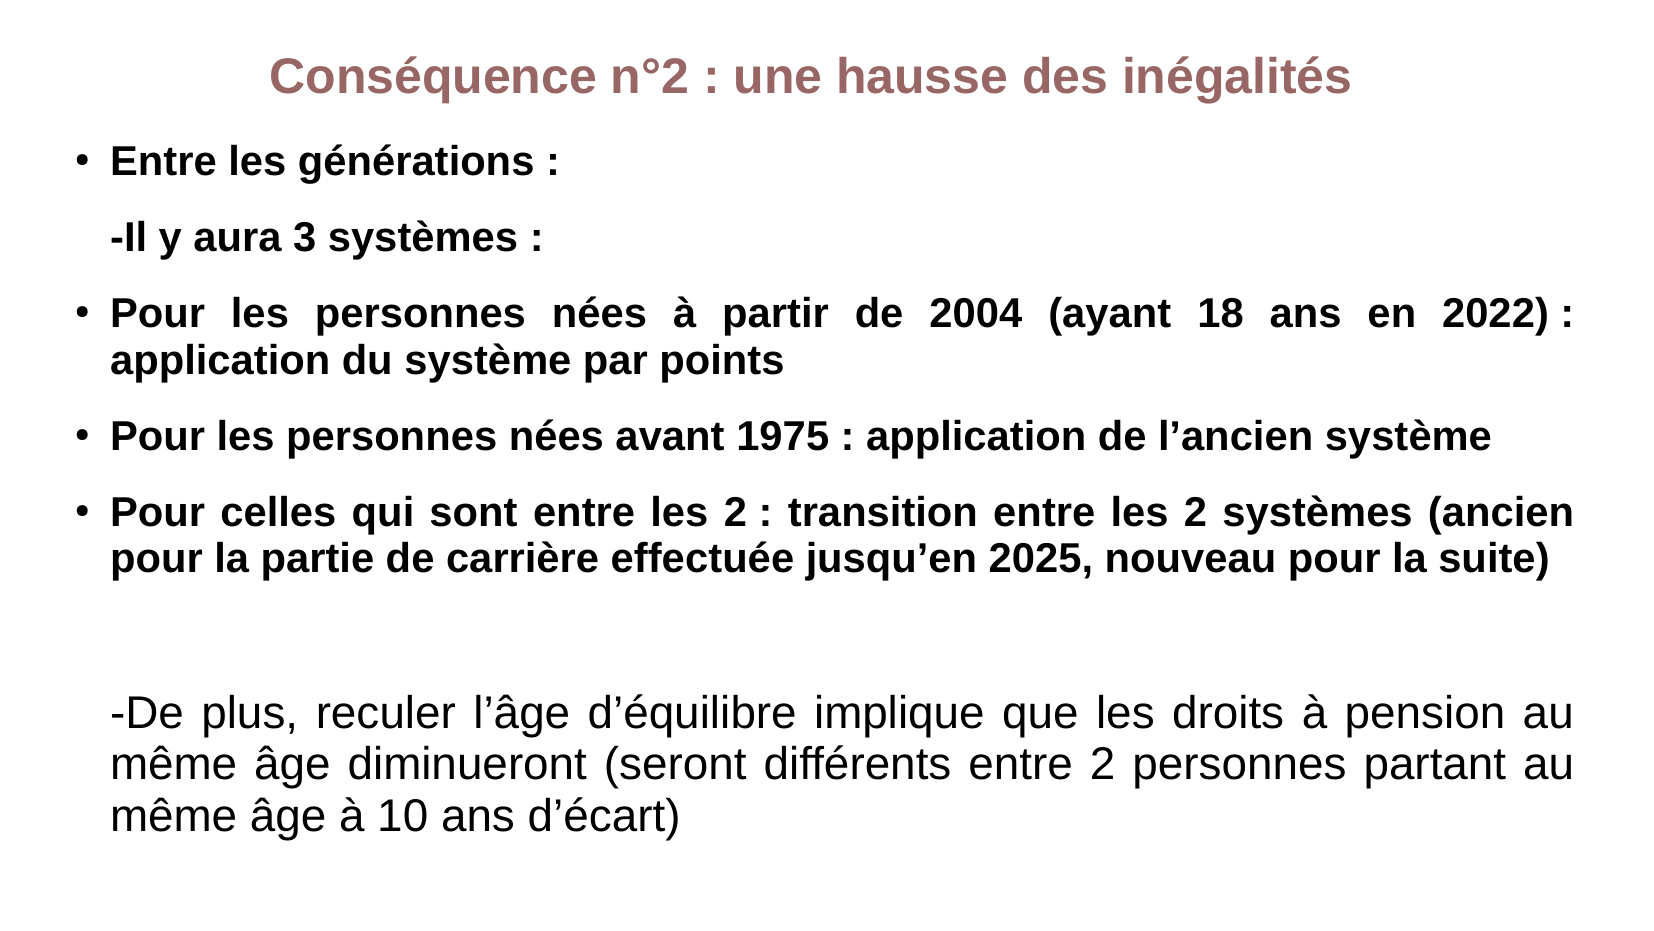

# Conséquence n°2 : une hausse des inégalités
Entre les générations :
-Il y aura 3 systèmes :
Pour les personnes nées à partir de 2004 (ayant 18 ans en 2022) : application du système par points
Pour les personnes nées avant 1975 : application de l’ancien système
Pour celles qui sont entre les 2 : transition entre les 2 systèmes (ancien pour la partie de carrière effectuée jusqu’en 2025, nouveau pour la suite)
-De plus, reculer l’âge d’équilibre implique que les droits à pension au même âge diminueront (seront différents entre 2 personnes partant au même âge à 10 ans d’écart)